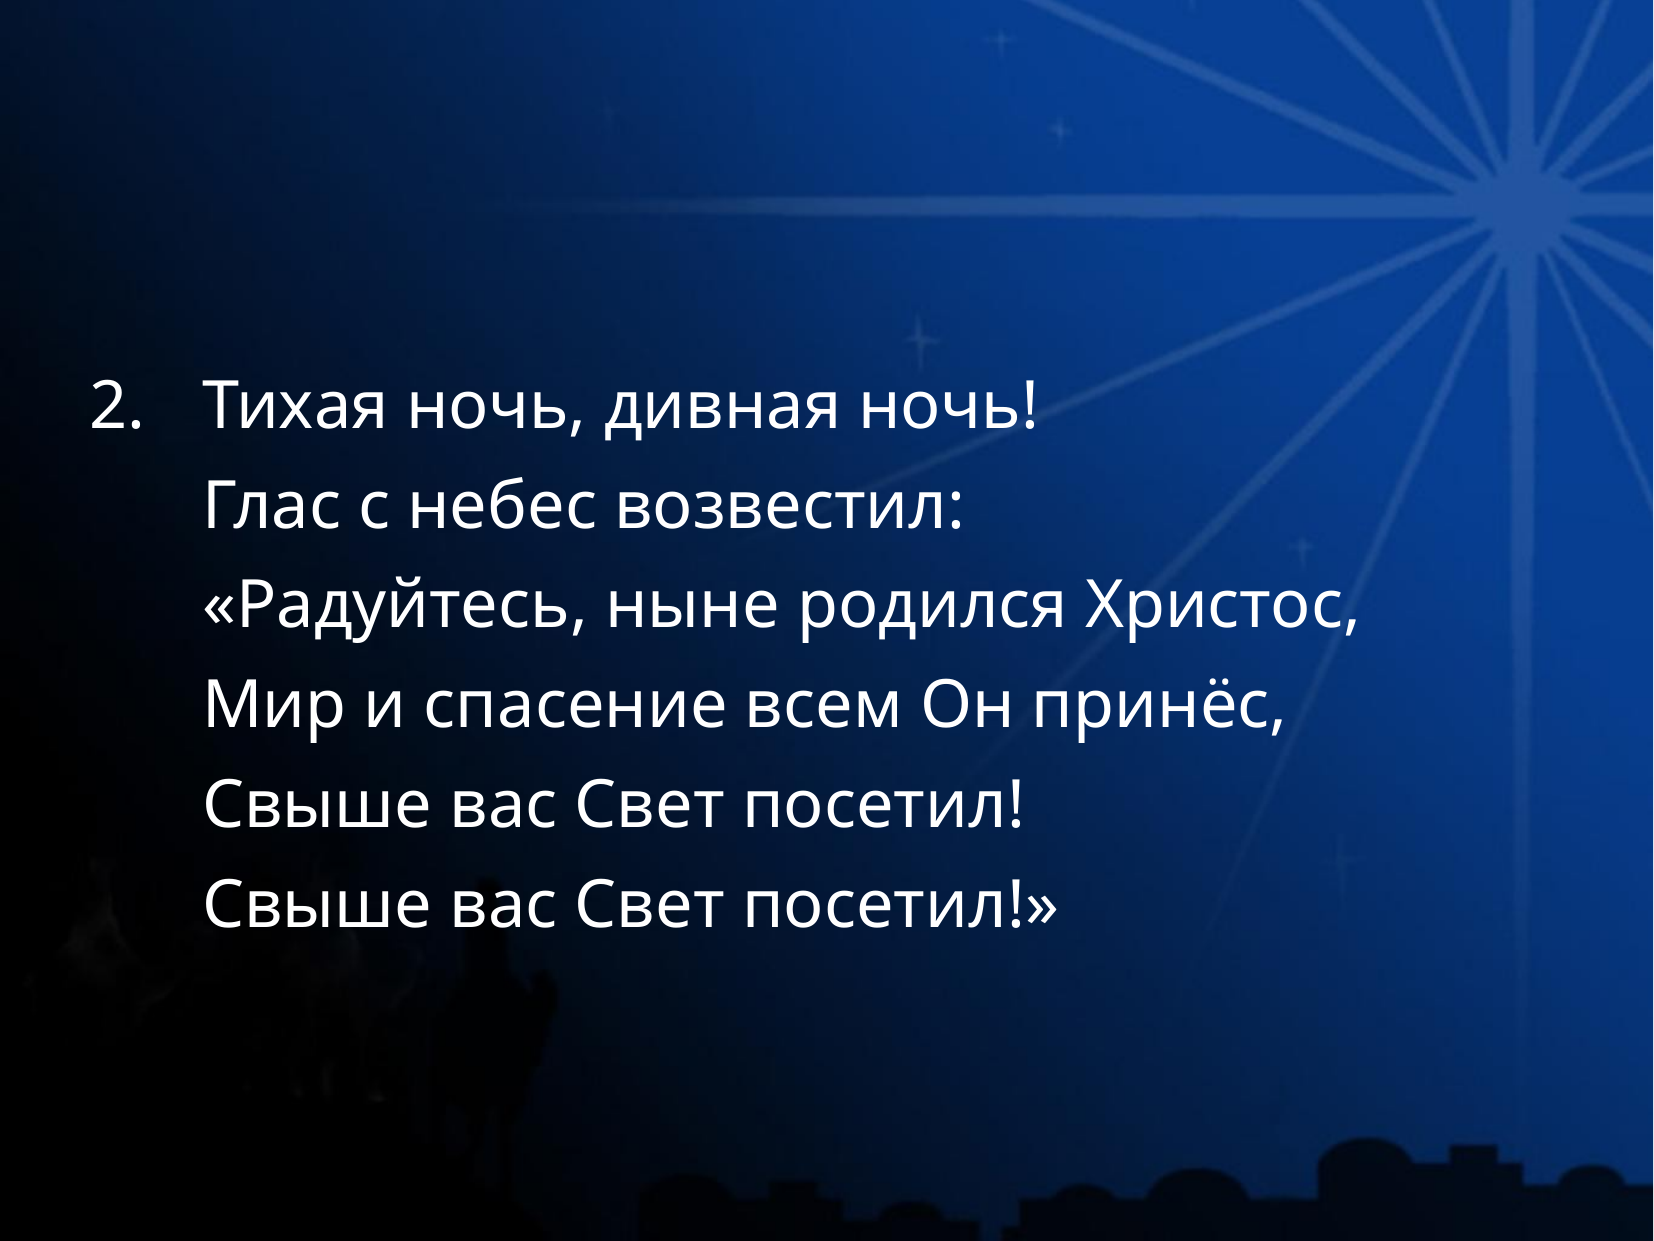

2.	Тихая ночь, дивная ночь!
	Глас с небес возвестил:
	«Радуйтесь, ныне родился Христос,
	Мир и спасение всем Он принёс,
	Свыше вас Свет посетил!
	Свыше вас Свет посетил!»